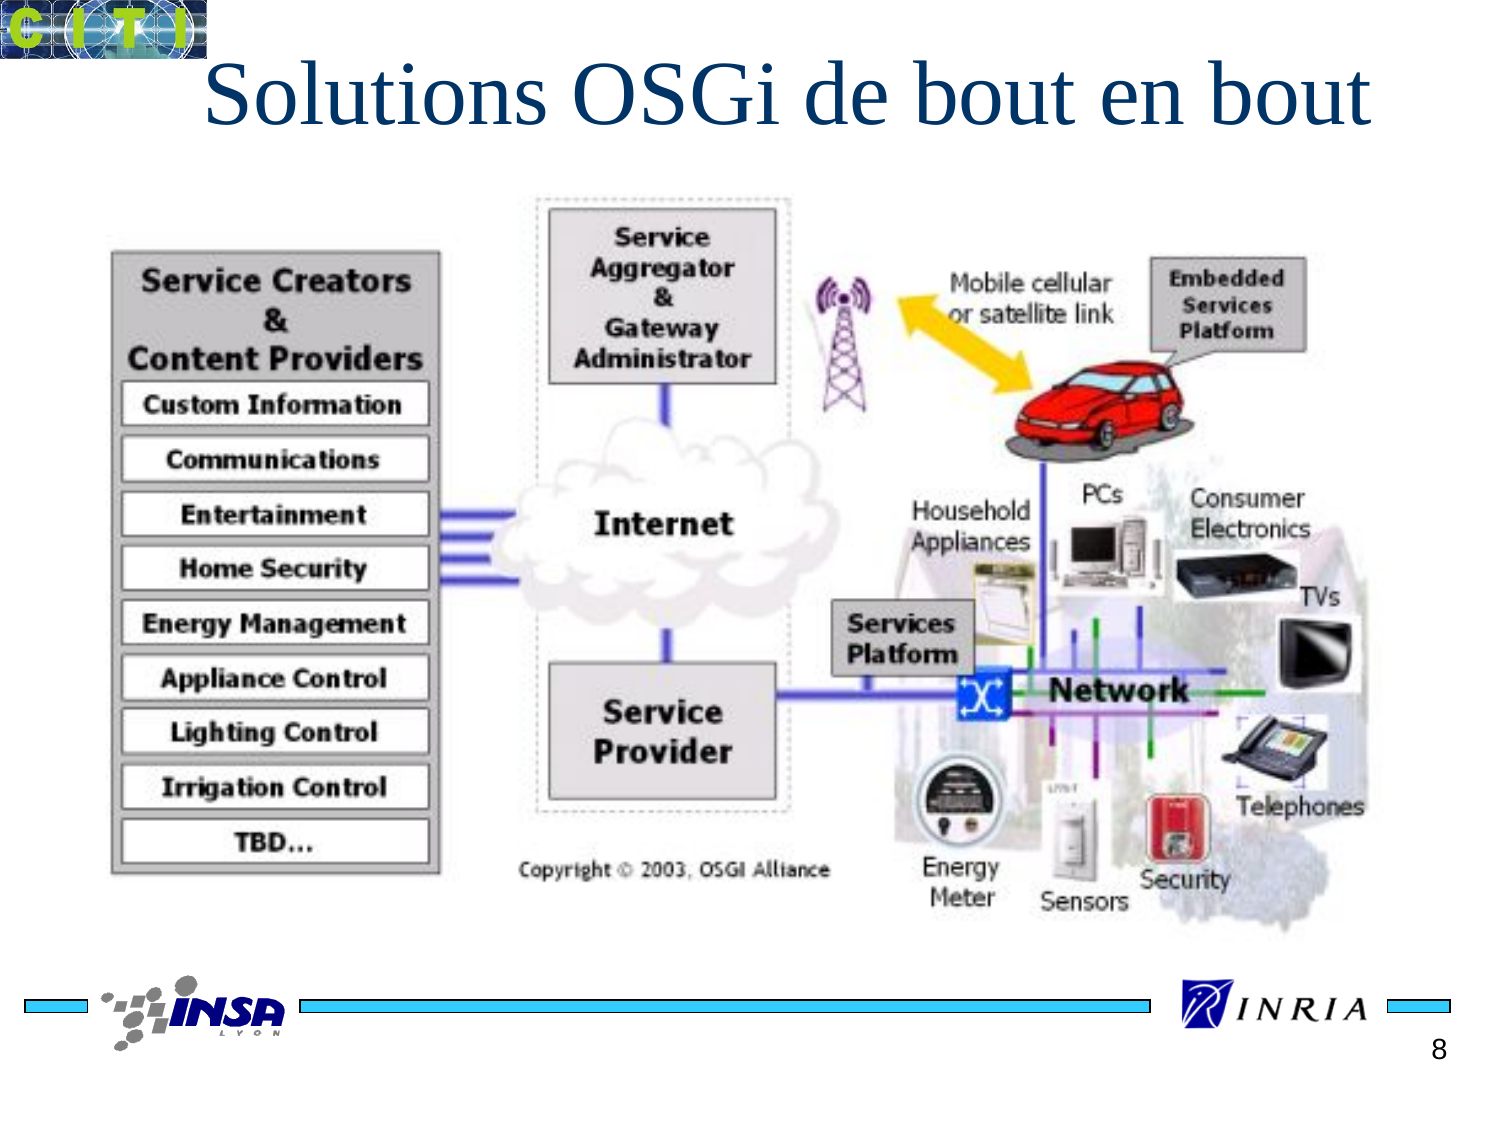

# Solutions OSGi de bout en bout
8